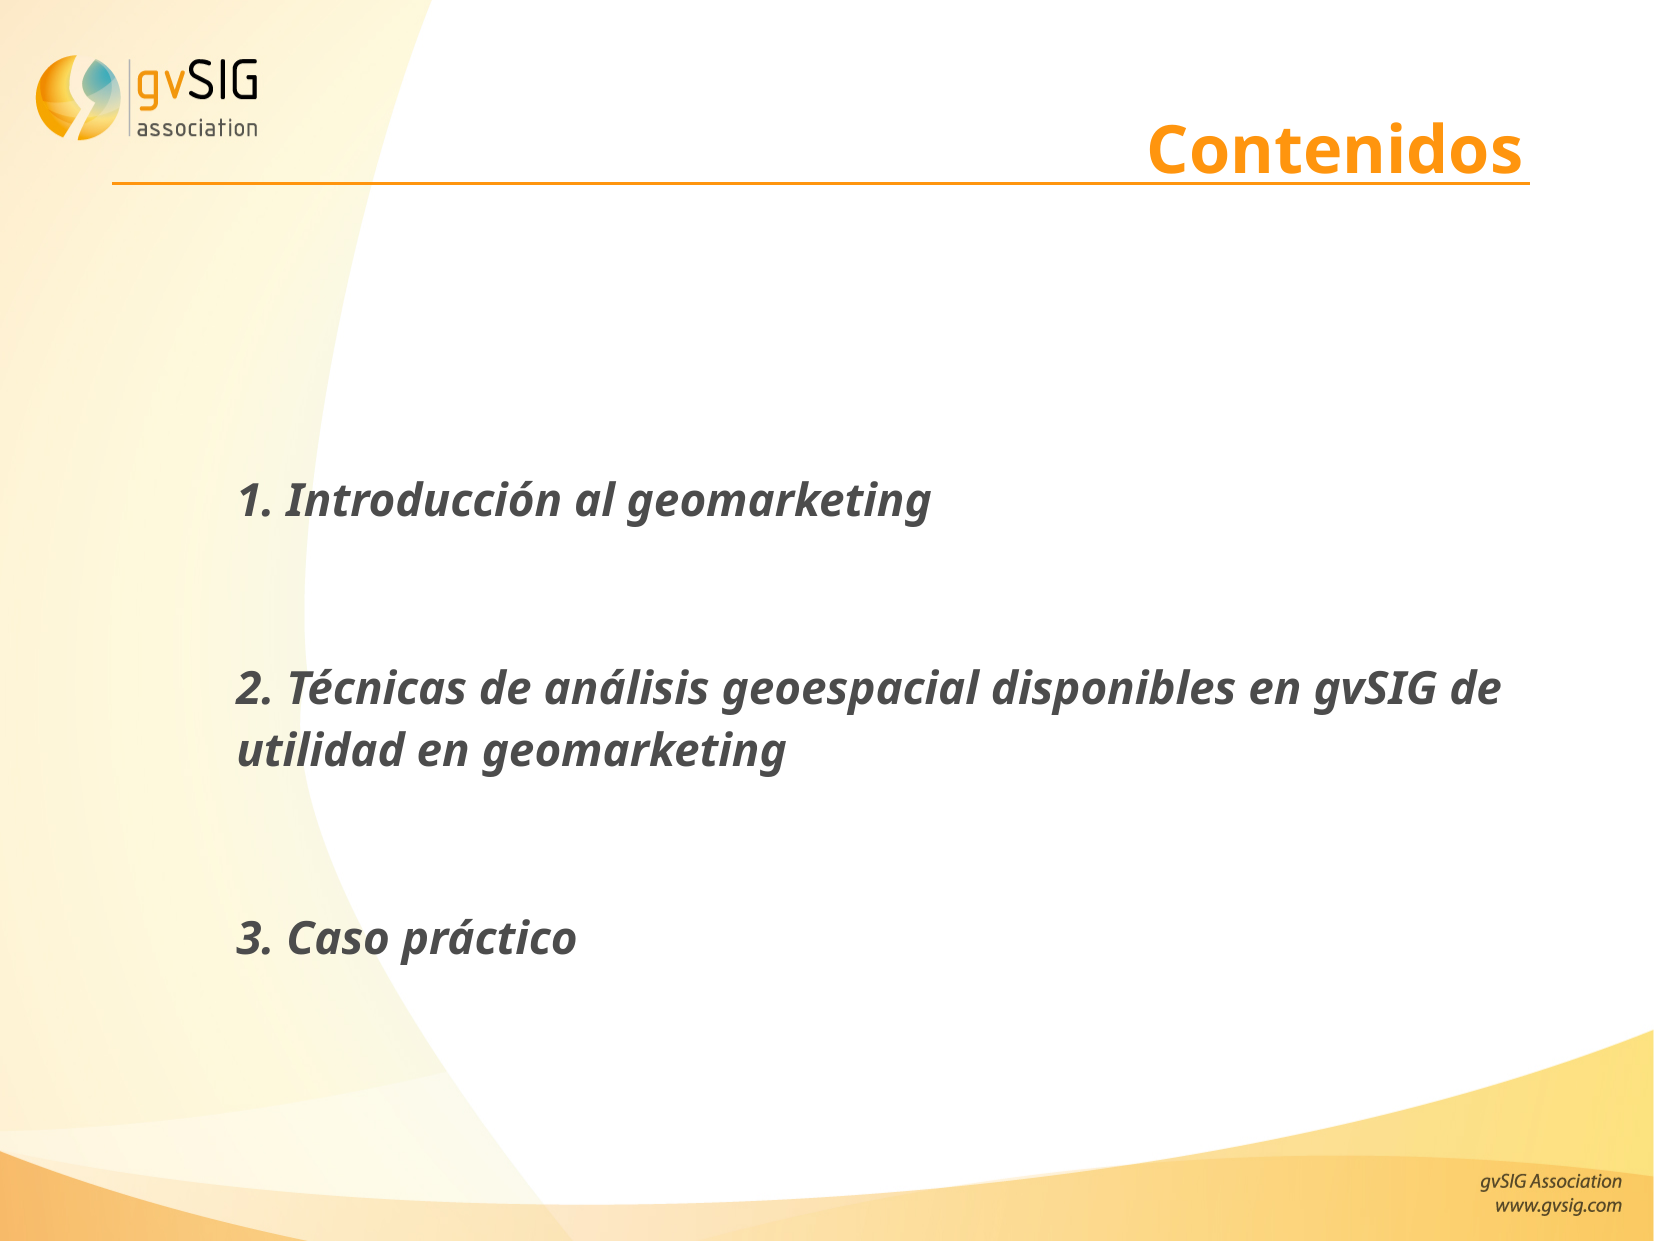

# Contenidos
1. Introducción al geomarketing
2. Técnicas de análisis geoespacial disponibles en gvSIG de utilidad en geomarketing
3. Caso práctico